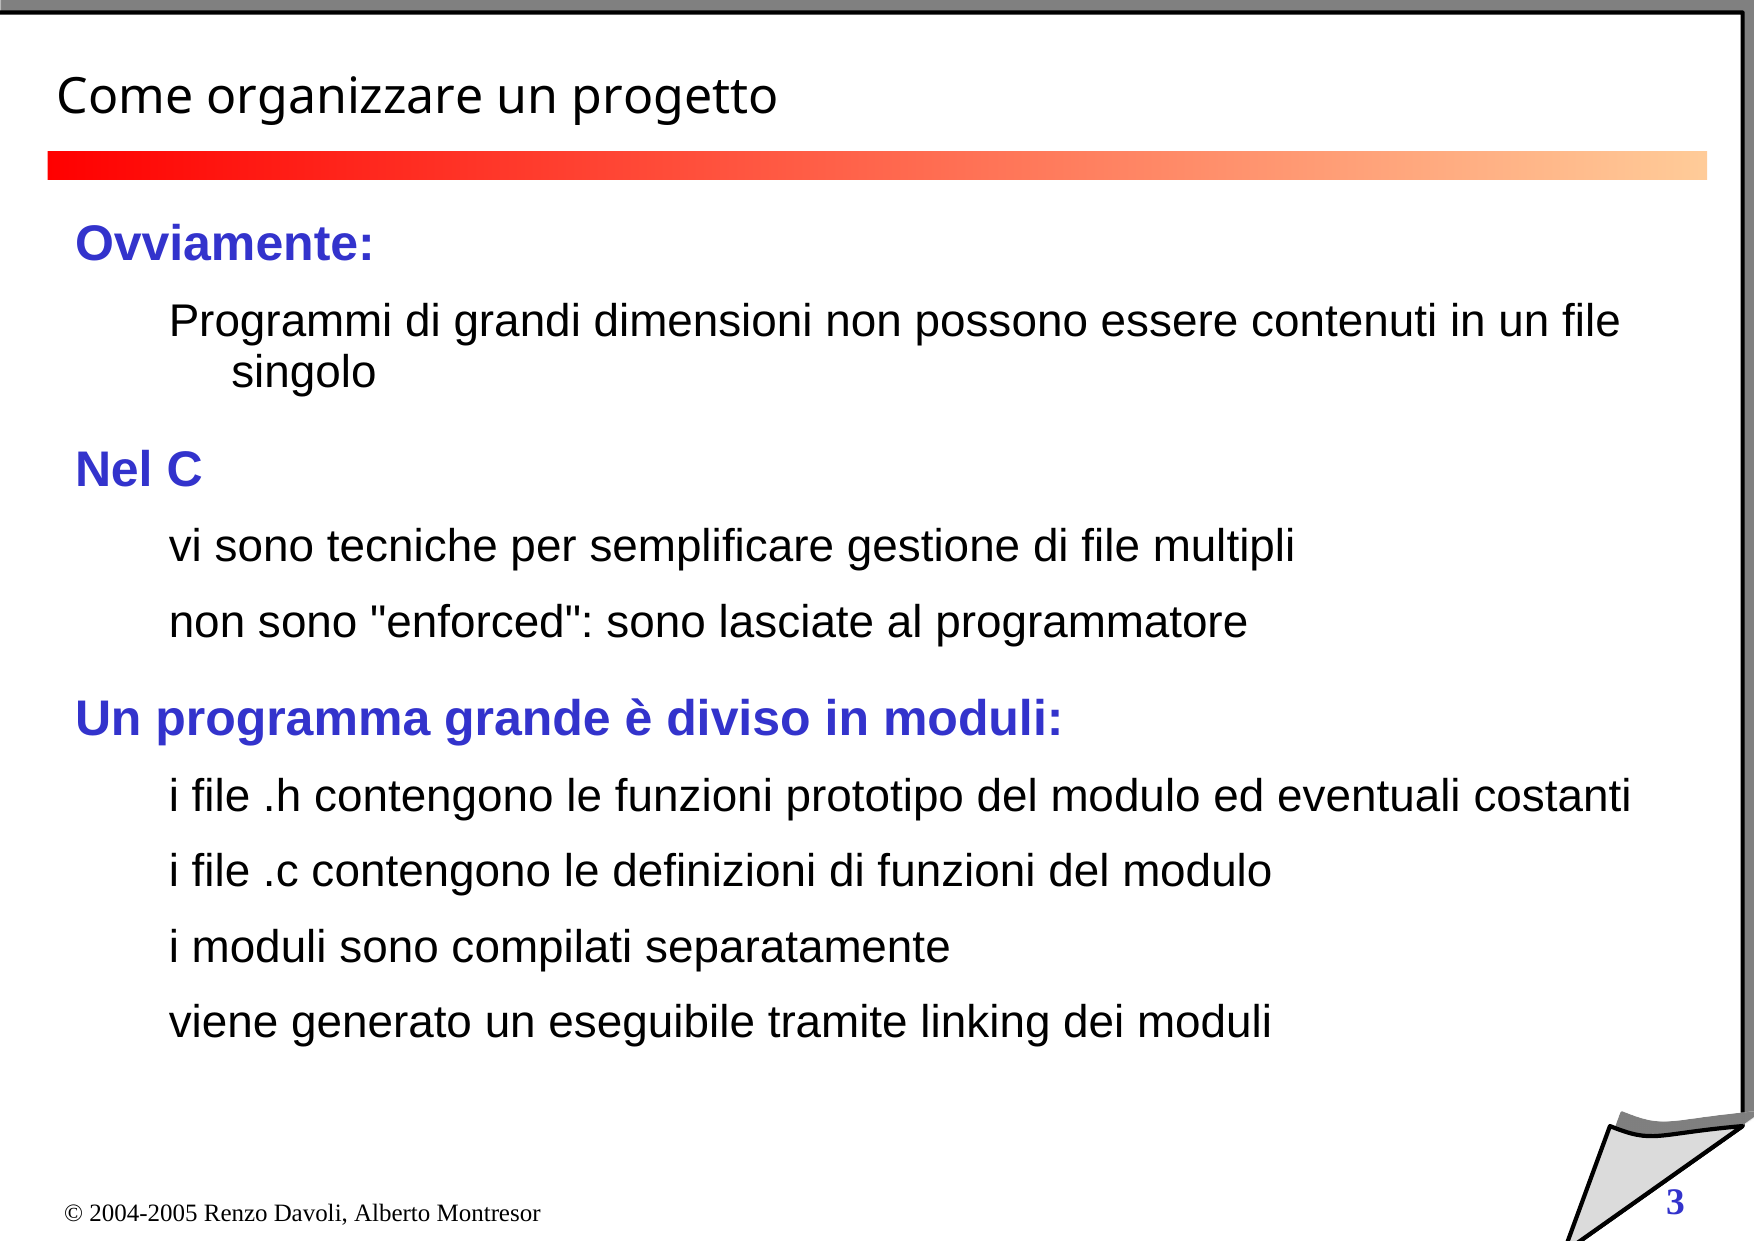

# Come organizzare un progetto
Ovviamente:
Programmi di grandi dimensioni non possono essere contenuti in un file singolo
Nel C
vi sono tecniche per semplificare gestione di file multipli
non sono "enforced": sono lasciate al programmatore
Un programma grande è diviso in moduli:
i file .h contengono le funzioni prototipo del modulo ed eventuali costanti
i file .c contengono le definizioni di funzioni del modulo
i moduli sono compilati separatamente
viene generato un eseguibile tramite linking dei moduli